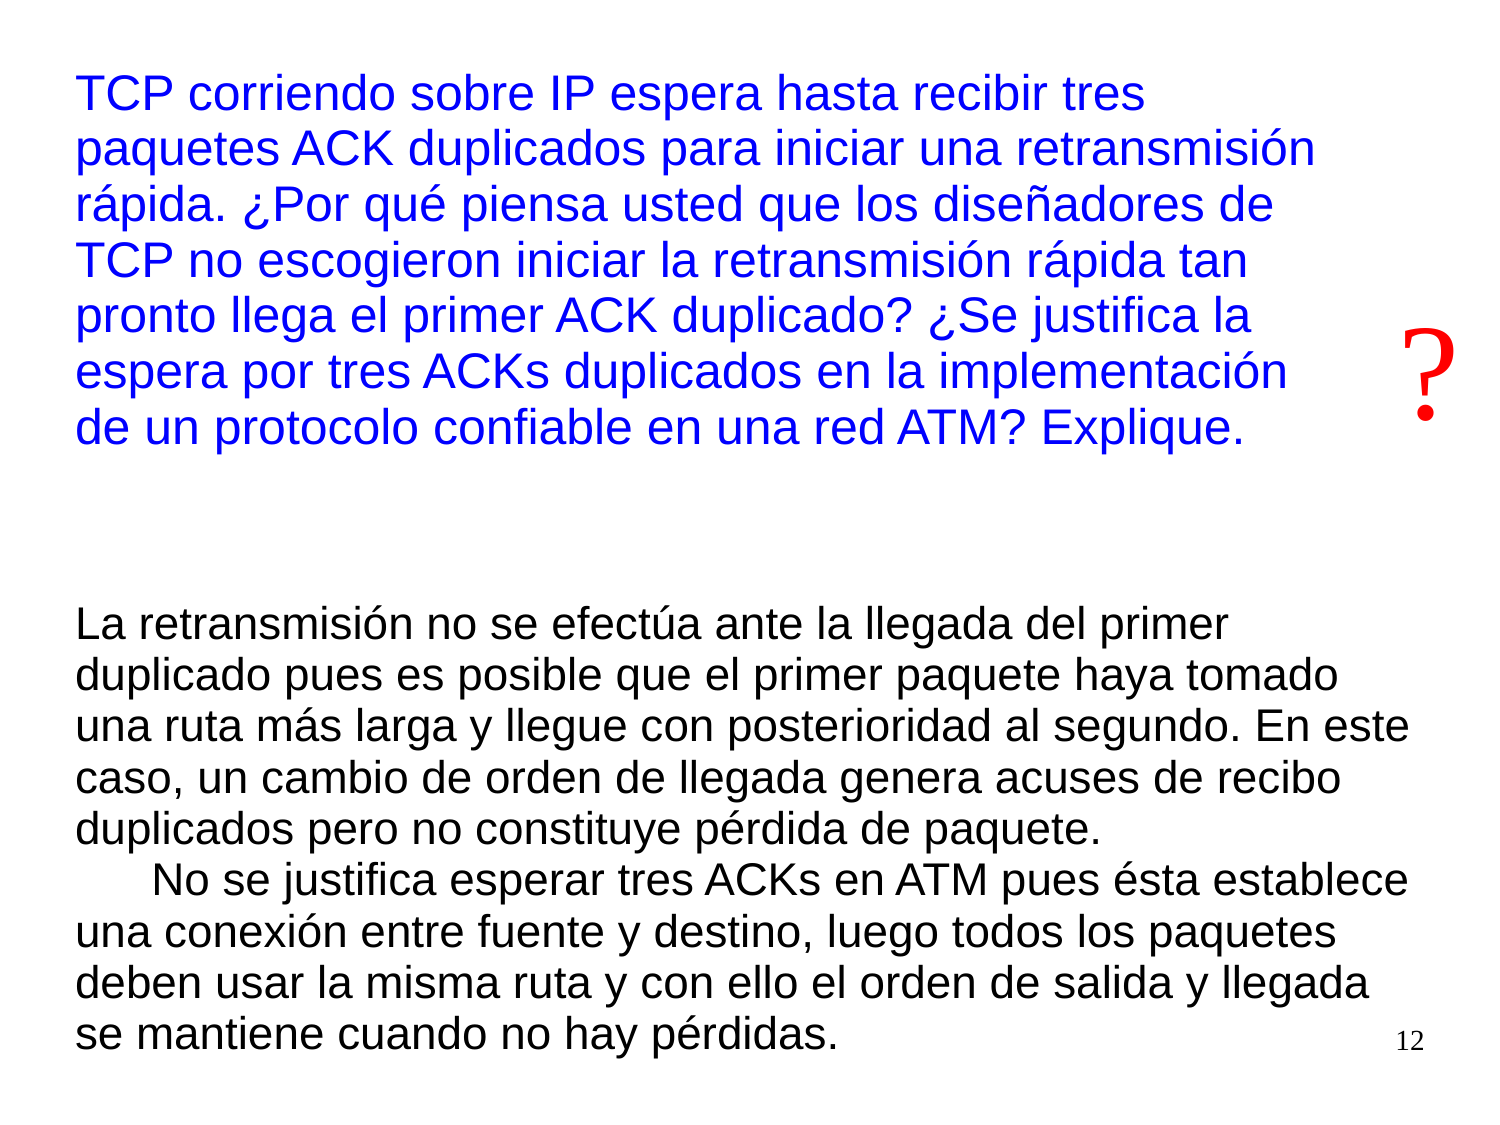

# TCP corriendo sobre IP espera hasta recibir tres paquetes ACK duplicados para iniciar una retransmisión rápida. ¿Por qué piensa usted que los diseñadores de TCP no escogieron iniciar la retransmisión rápida tan pronto llega el primer ACK duplicado? ¿Se justifica la espera por tres ACKs duplicados en la implementación de un protocolo confiable en una red ATM? Explique.
La retransmisión no se efectúa ante la llegada del primer duplicado pues es posible que el primer paquete haya tomado una ruta más larga y llegue con posterioridad al segundo. En este caso, un cambio de orden de llegada genera acuses de recibo duplicados pero no constituye pérdida de paquete.
 No se justifica esperar tres ACKs en ATM pues ésta establece una conexión entre fuente y destino, luego todos los paquetes deben usar la misma ruta y con ello el orden de salida y llegada se mantiene cuando no hay pérdidas.
12